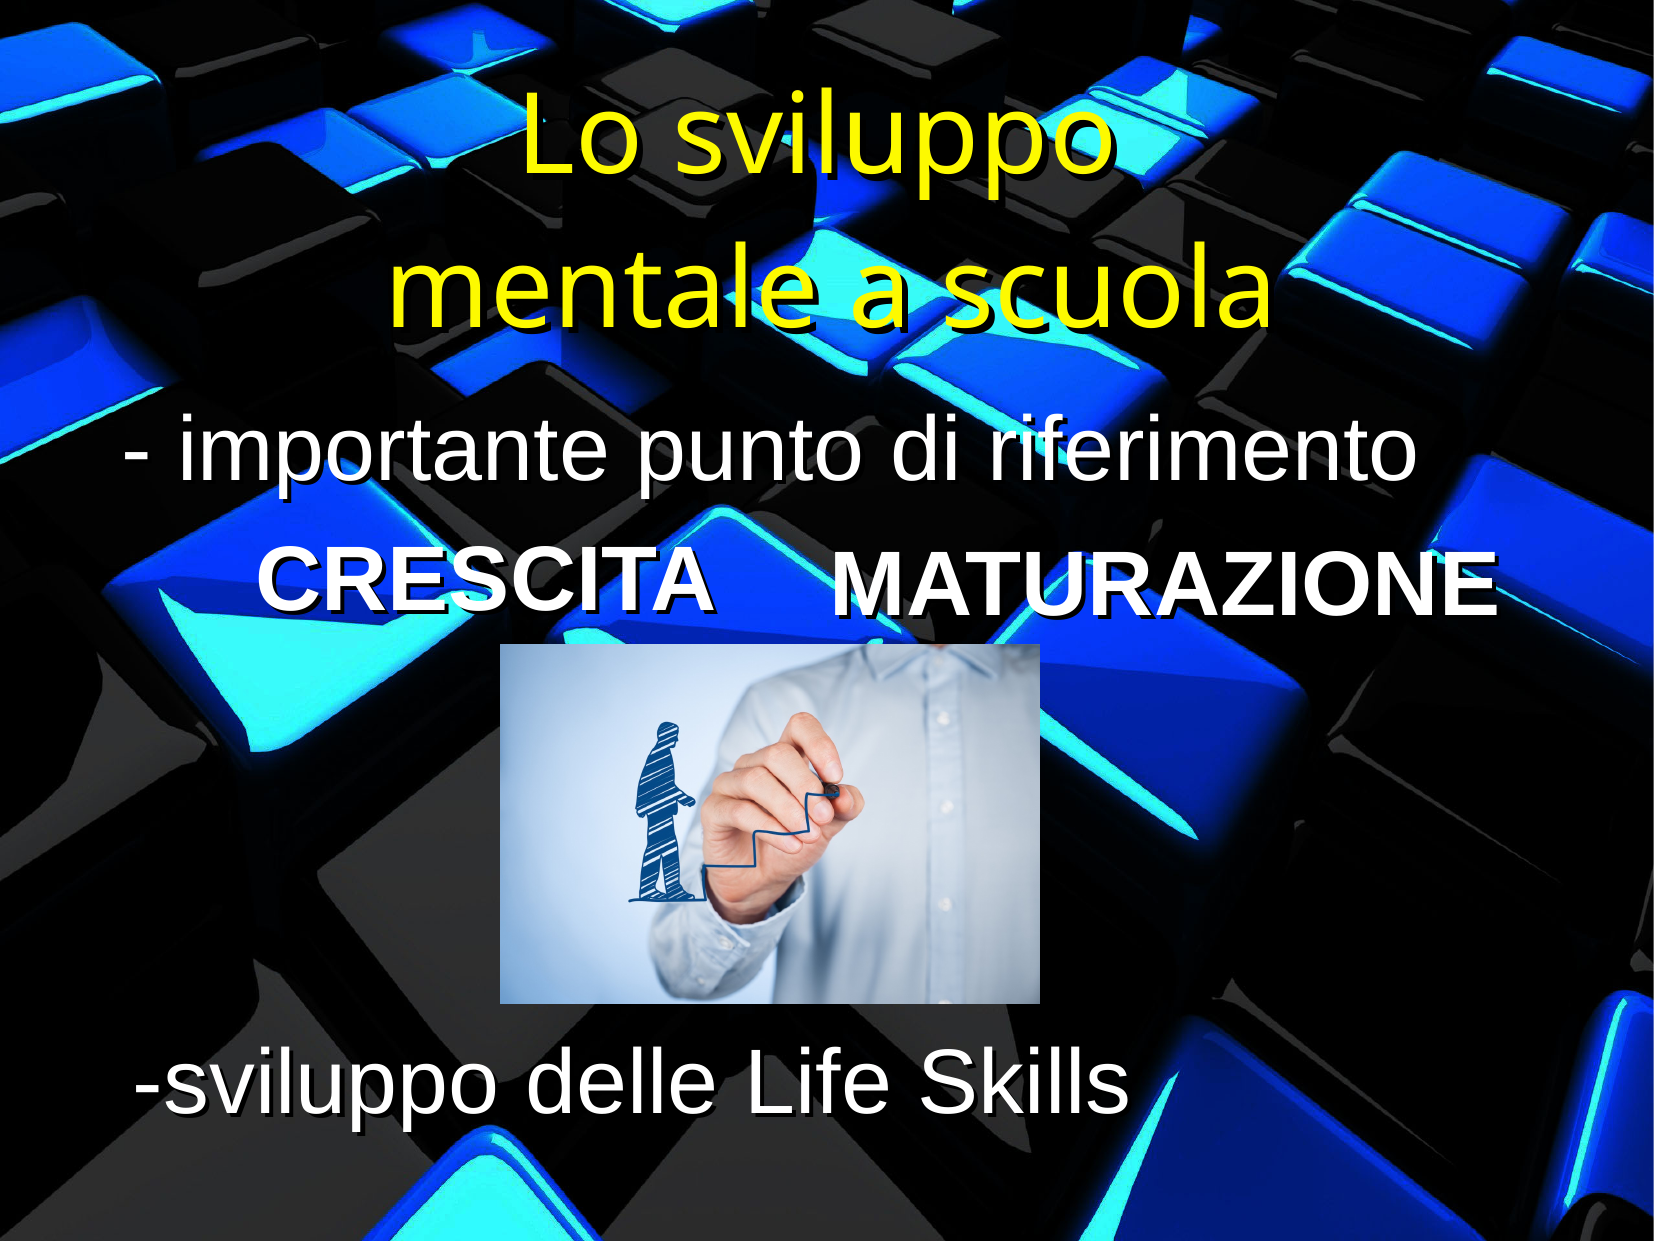

Lo sviluppo
mentale a scuola
- importante punto di riferimento
CRESCITA
MATURAZIONE
-sviluppo delle Life Skills